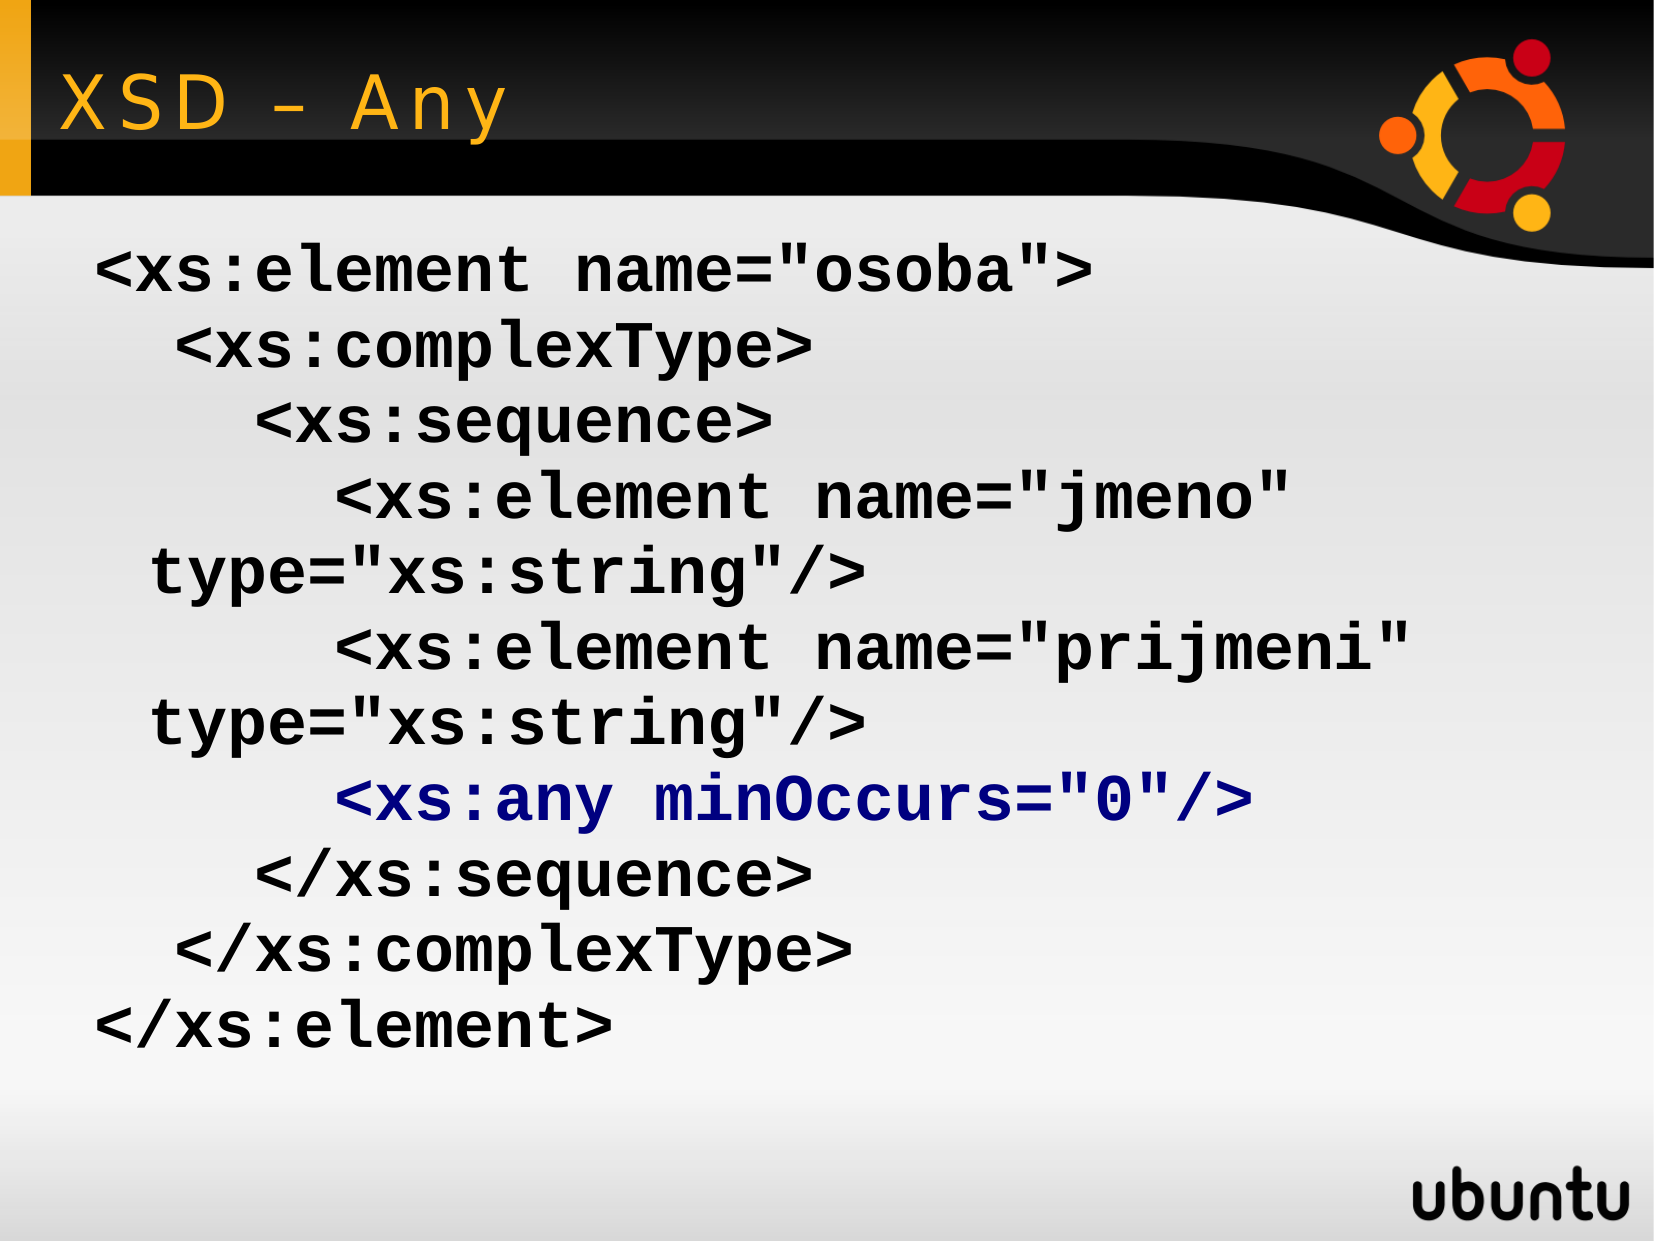

# XSD – Any
<xs:element name="osoba">
 <xs:complexType>
 <xs:sequence>
 <xs:element name="jmeno" type="xs:string"/>
 <xs:element name="prijmeni" type="xs:string"/>
 <xs:any minOccurs="0"/>
 </xs:sequence>
 </xs:complexType>
</xs:element>